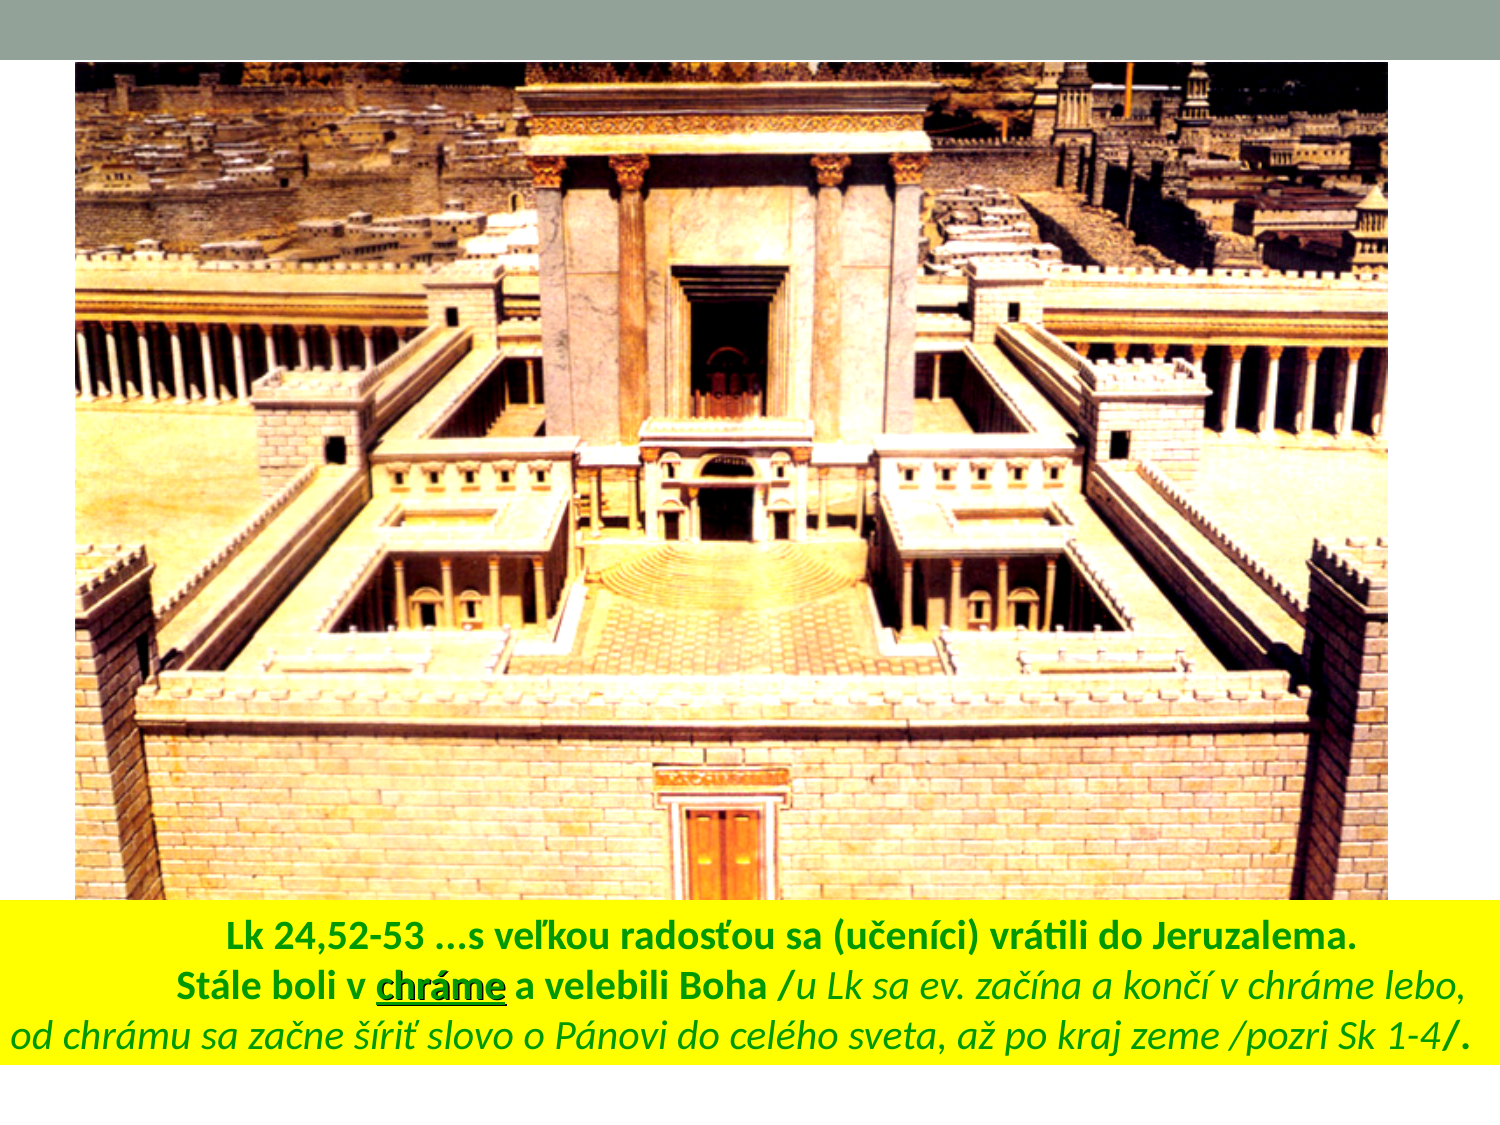

#
 Lk 24,52-53 ...s veľkou radosťou sa (učeníci) vrátili do Jeruzalema.
 Stále boli v chráme a velebili Boha /u Lk sa ev. začína a končí v chráme lebo,
 od chrámu sa začne šíriť slovo o Pánovi do celého sveta, až po kraj zeme /pozri Sk 1-4/.